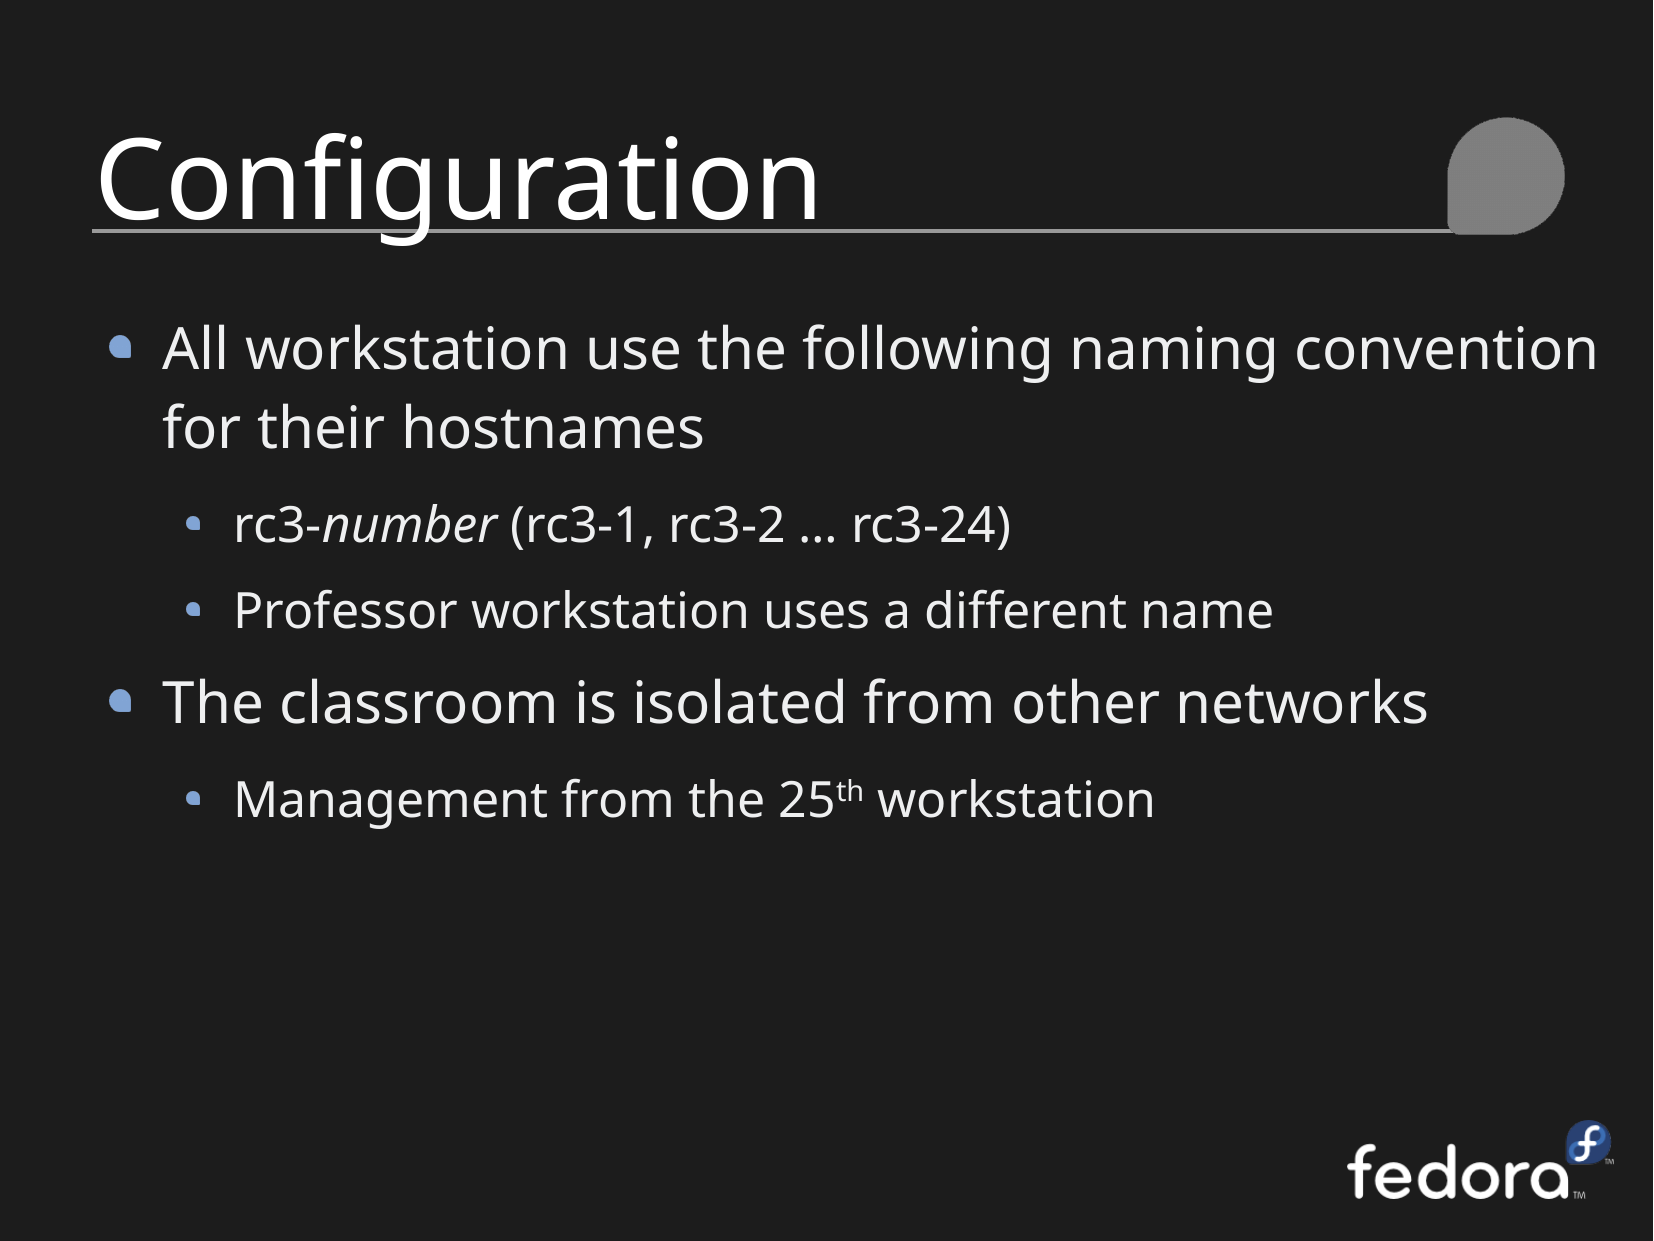

Configuration
# All workstation use the following naming convention for their hostnames
rc3-number (rc3-1, rc3-2 … rc3-24)
Professor workstation uses a different name
The classroom is isolated from other networks
Management from the 25th workstation